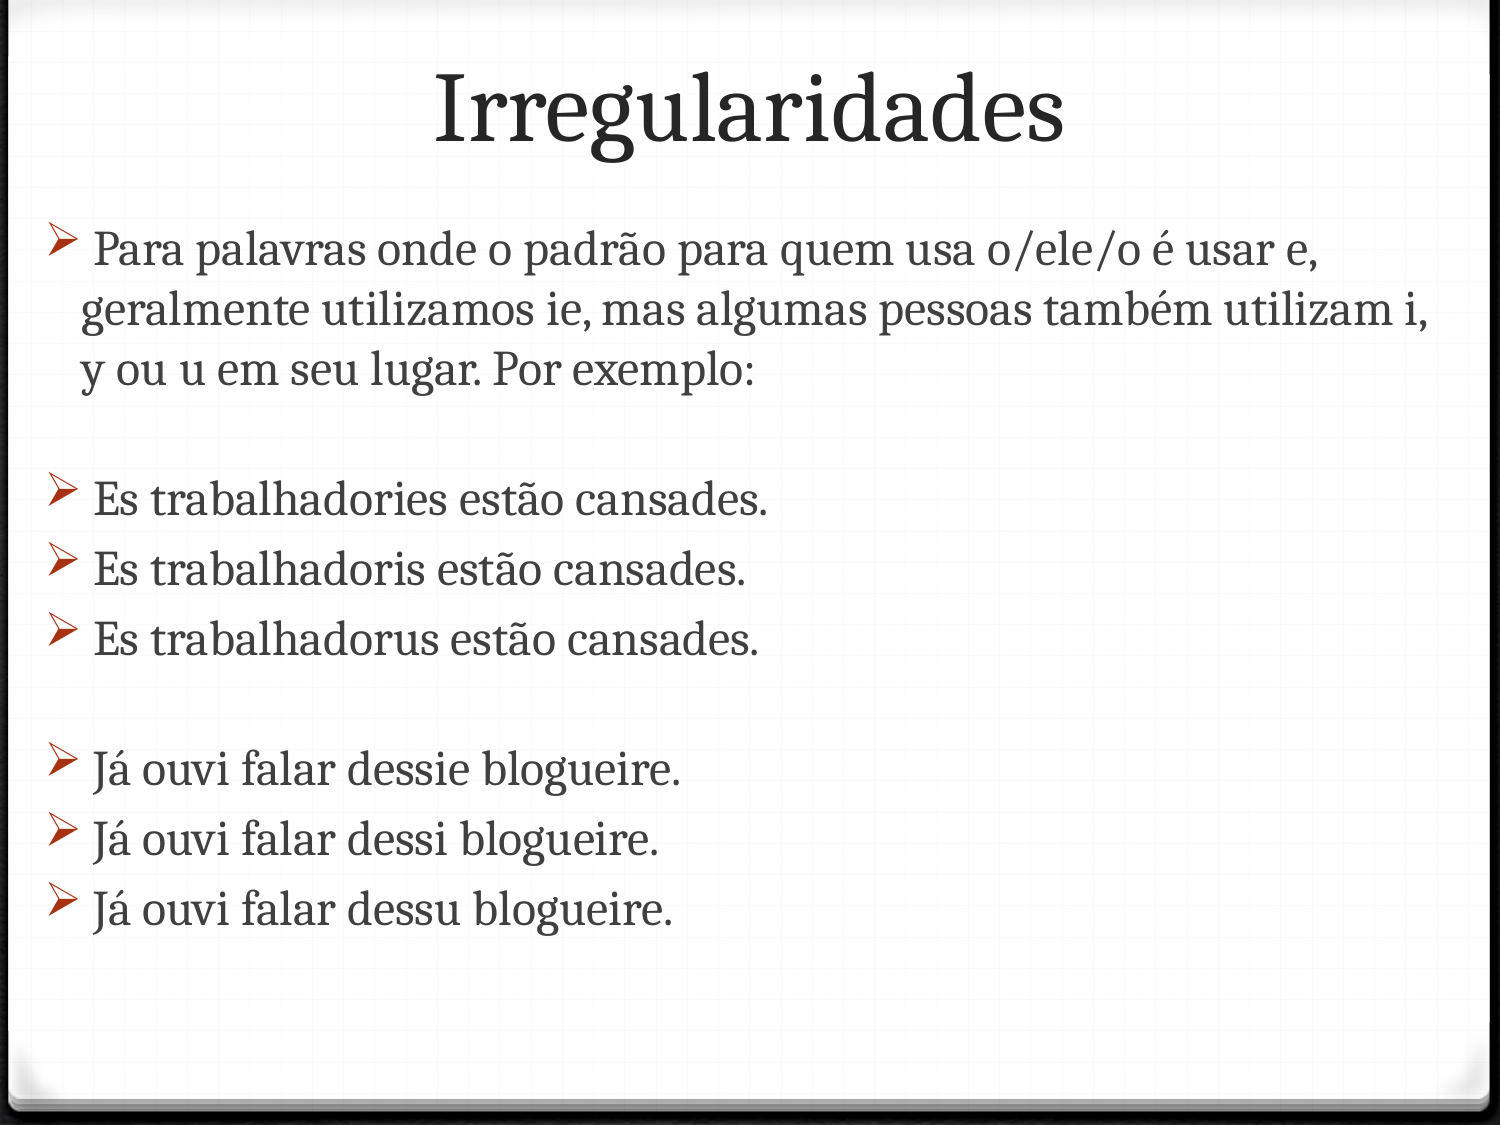

# Irregularidades
 Para palavras onde o padrão para quem usa o/ele/o é usar e, geralmente utilizamos ie, mas algumas pessoas também utilizam i, y ou u em seu lugar. Por exemplo:
 Es trabalhadories estão cansades.
 Es trabalhadoris estão cansades.
 Es trabalhadorus estão cansades.
 Já ouvi falar dessie blogueire.
 Já ouvi falar dessi blogueire.
 Já ouvi falar dessu blogueire.